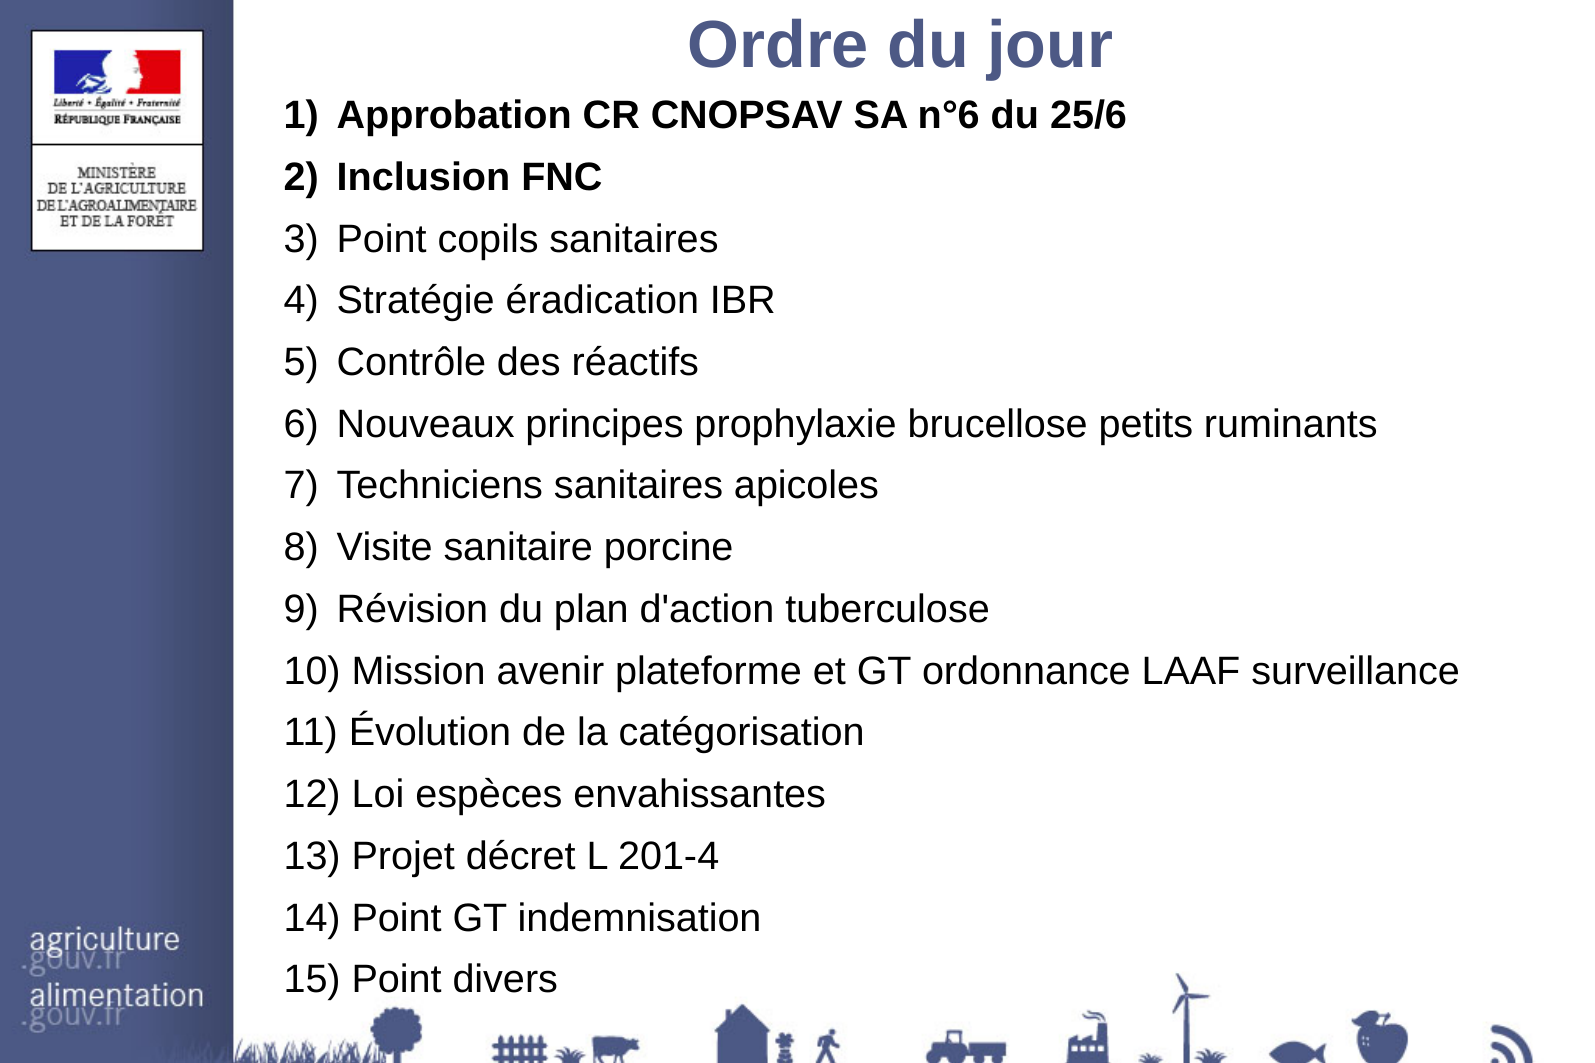

# Ordre du jour
Approbation CR CNOPSAV SA n°6 du 25/6
Inclusion FNC
Point copils sanitaires
Stratégie éradication IBR
Contrôle des réactifs
Nouveaux principes prophylaxie brucellose petits ruminants
Techniciens sanitaires apicoles
Visite sanitaire porcine
Révision du plan d'action tuberculose
 Mission avenir plateforme et GT ordonnance LAAF surveillance
 Évolution de la catégorisation
 Loi espèces envahissantes
 Projet décret L 201-4
 Point GT indemnisation
 Point divers